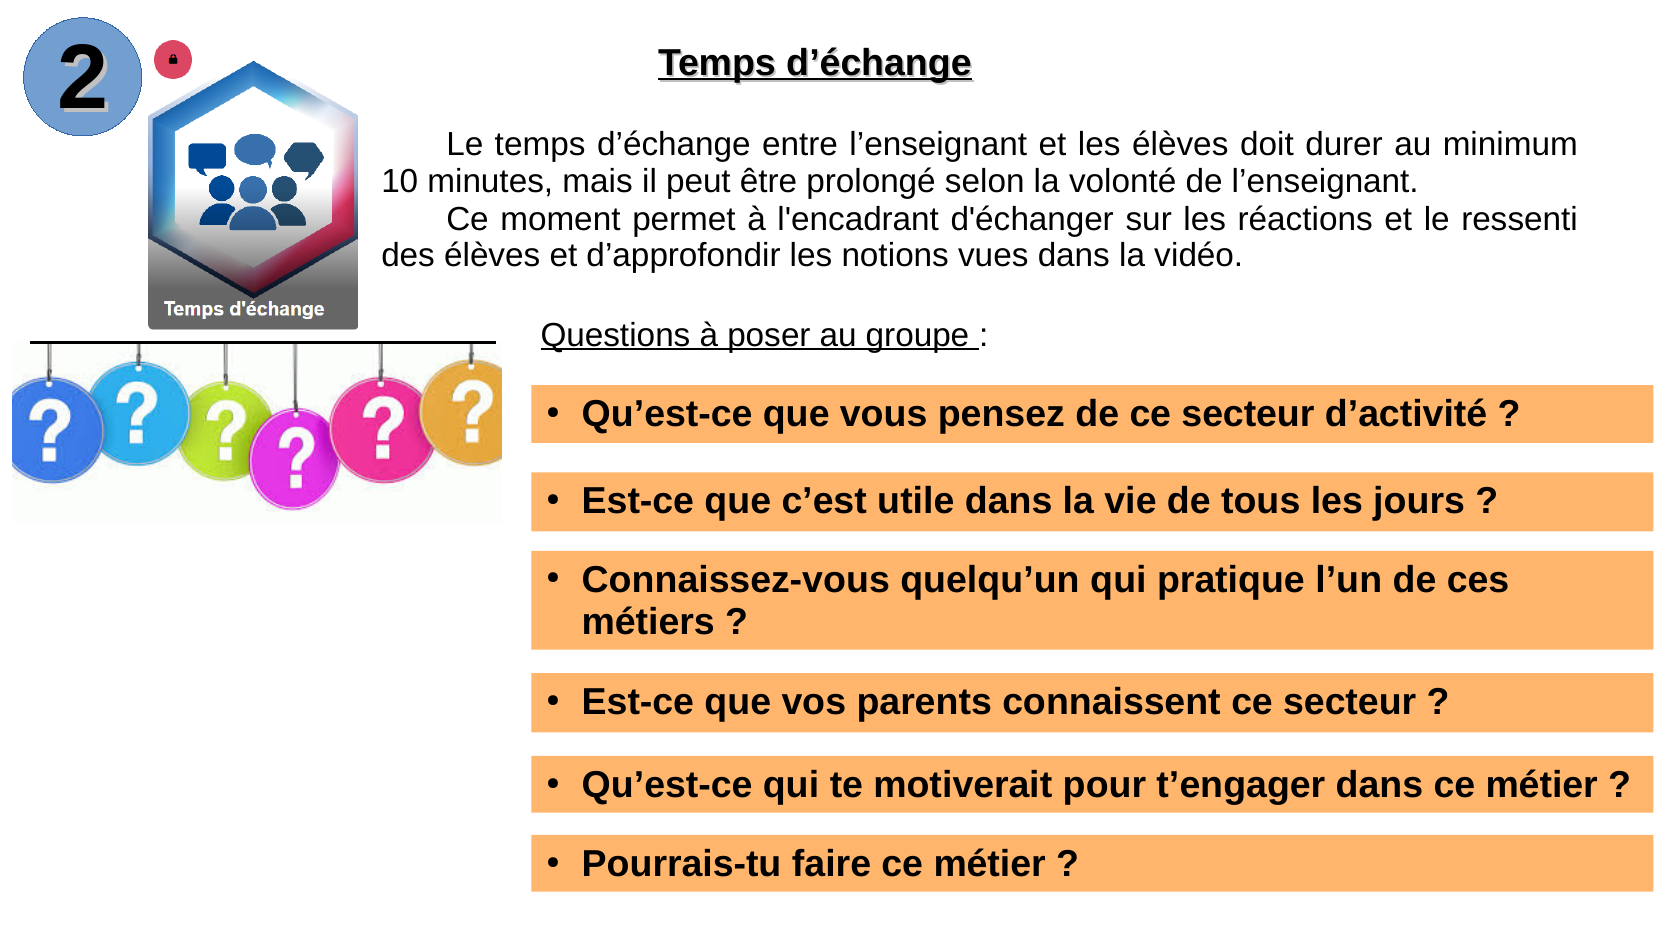

2
Temps d’échange
Le temps d’échange entre l’enseignant et les élèves doit durer au minimum 10 minutes, mais il peut être prolongé selon la volonté de l’enseignant.
Ce moment permet à l'encadrant d'échanger sur les réactions et le ressenti des élèves et d’approfondir les notions vues dans la vidéo.
Questions à poser au groupe :
Qu’est-ce que vous pensez de ce secteur d’activité ?
Est-ce que c’est utile dans la vie de tous les jours ?
Connaissez-vous quelqu’un qui pratique l’un de ces métiers ?
Est-ce que vos parents connaissent ce secteur ?
Qu’est-ce qui te motiverait pour t’engager dans ce métier ?
Pourrais-tu faire ce métier ?